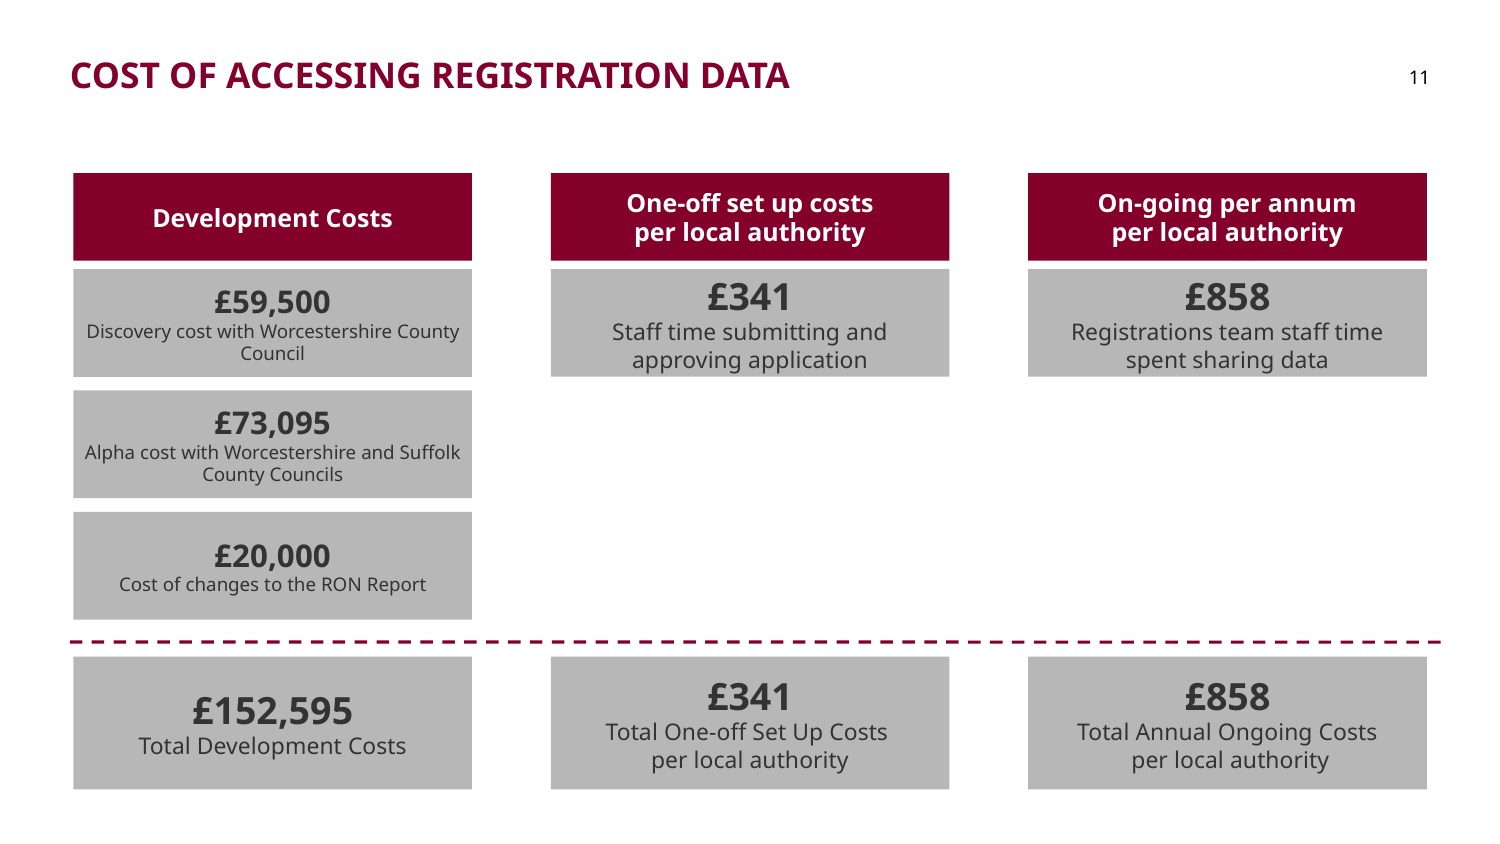

# COST OF ACCESSING REGISTRATION DATA
Development Costs
One-off set up costs
per local authority
On-going per annum
per local authority
£59,500
Discovery cost with Worcestershire County Council
£341
Staff time submitting and approving application
£858
Registrations team staff time spent sharing data
£73,095
Alpha cost with Worcestershire and Suffolk County Councils
£20,000
Cost of changes to the RON Report
£152,595
Total Development Costs
£341
Total One-off Set Up Costs
per local authority
£858
Total Annual Ongoing Costs
 per local authority